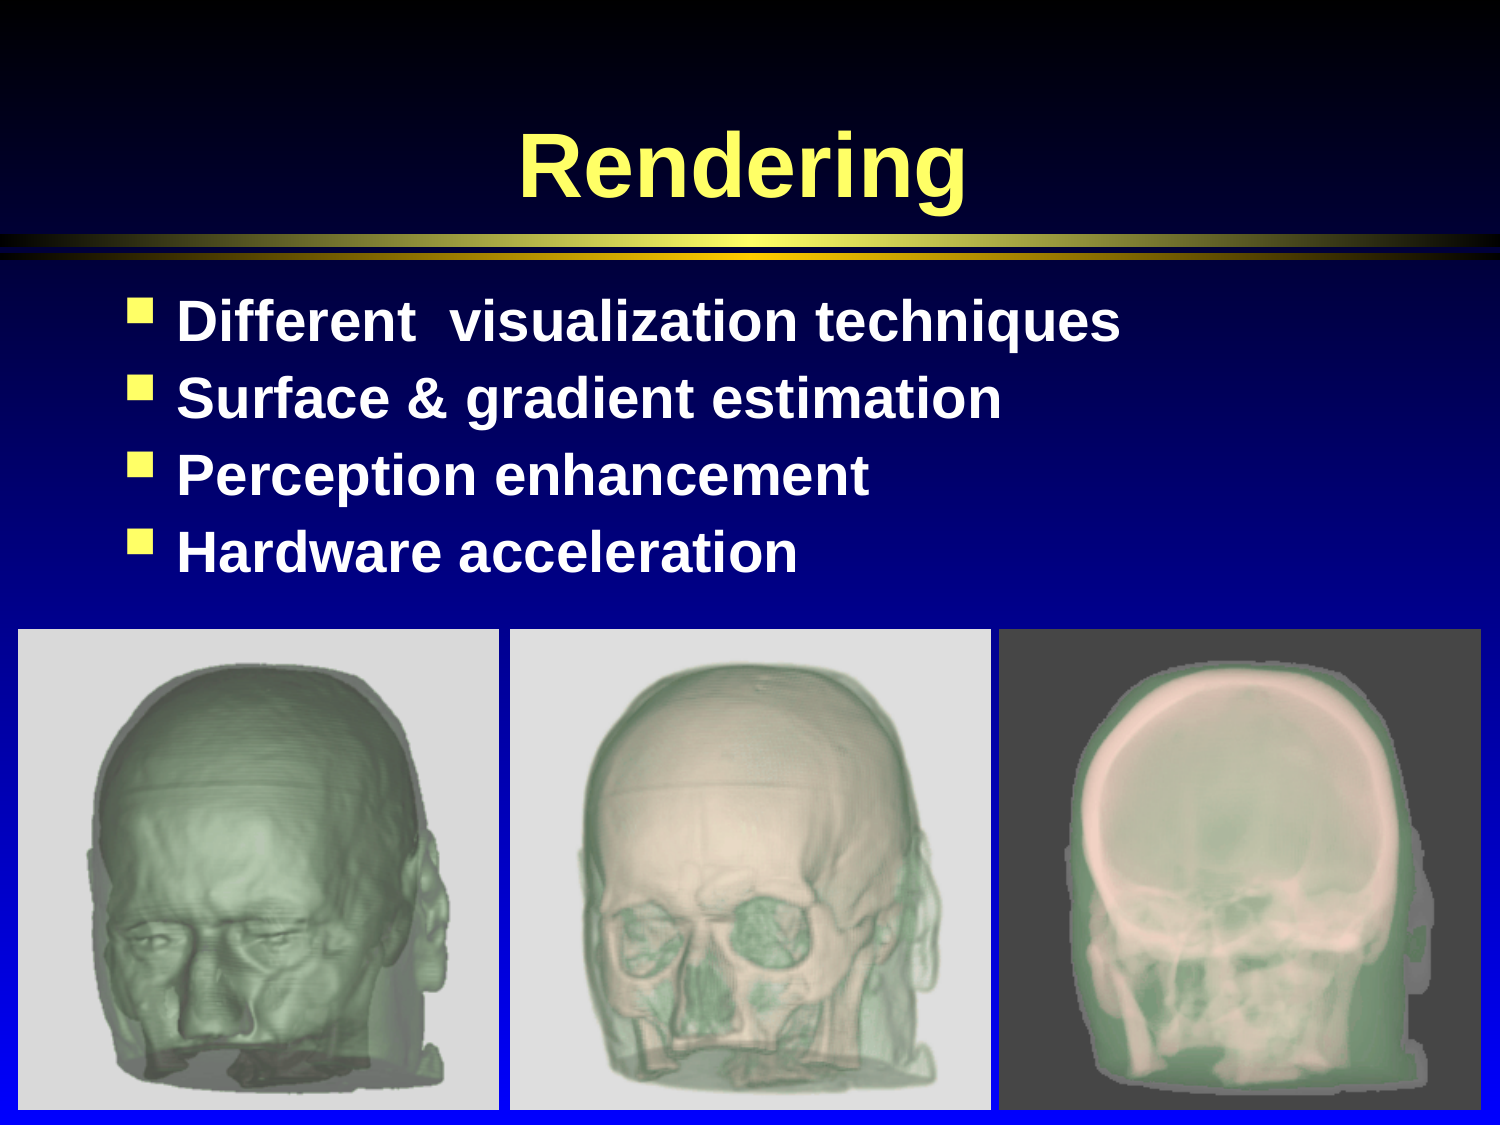

# Rendering
Different visualization techniques
Surface & gradient estimation
Perception enhancement
Hardware acceleration